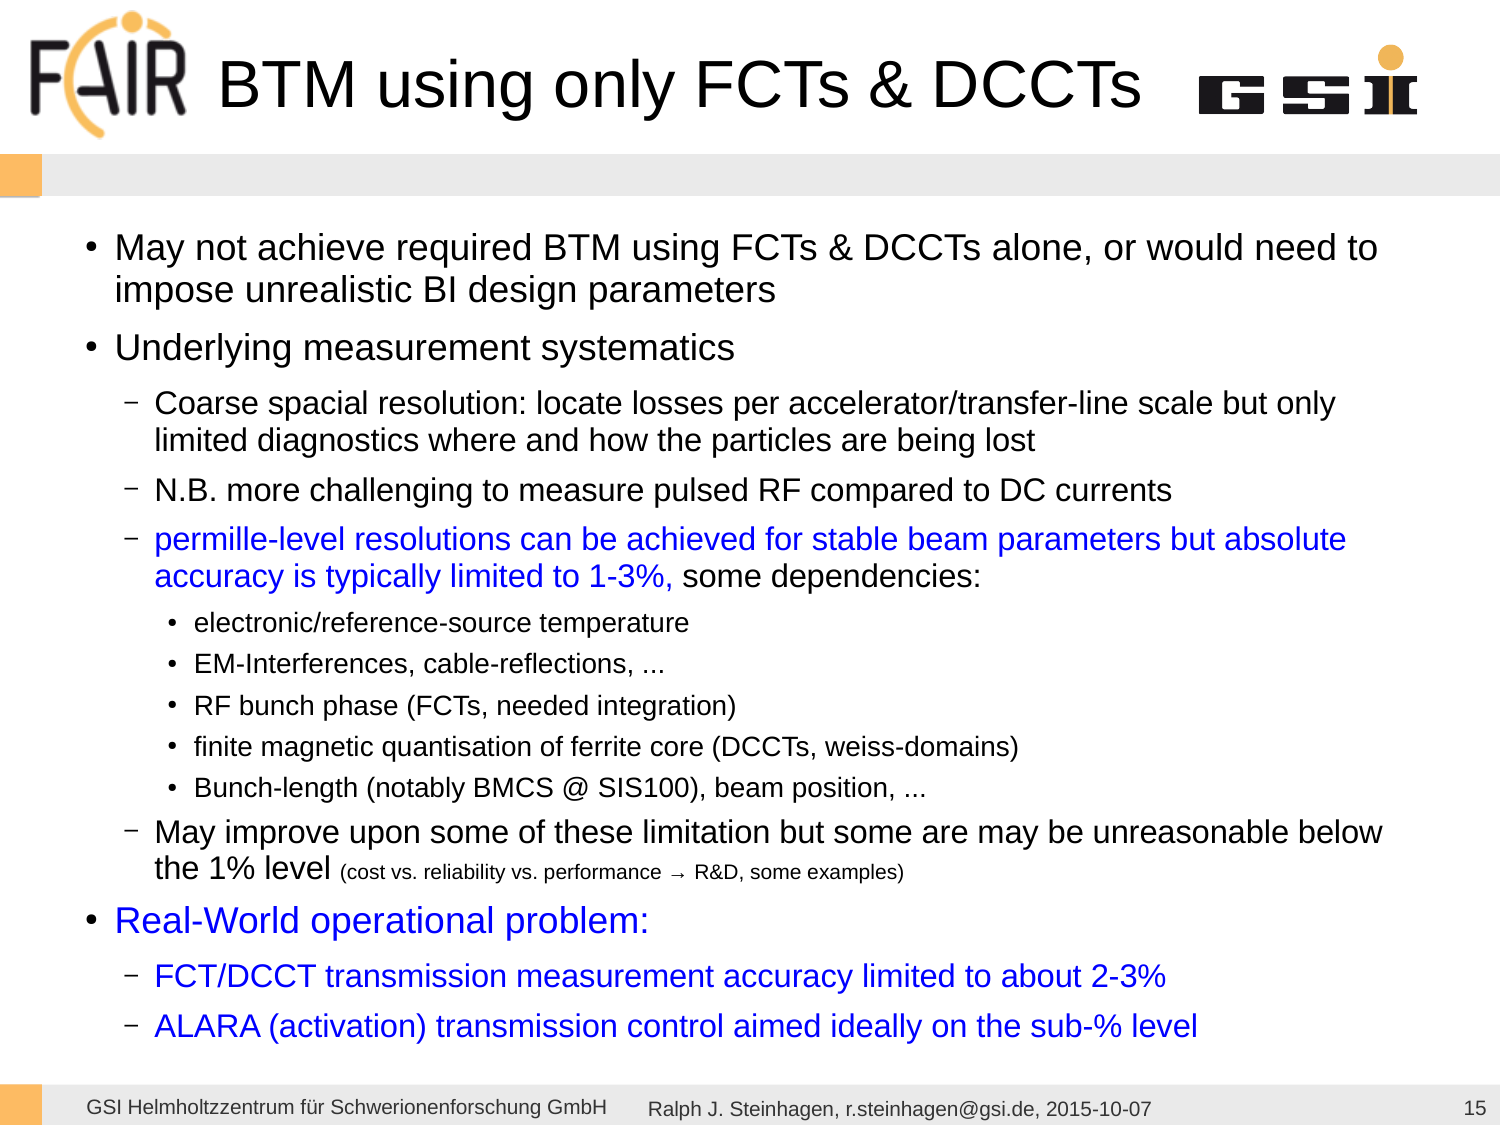

# BTM using only FCTs & DCCTs
May not achieve required BTM using FCTs & DCCTs alone, or would need to impose unrealistic BI design parameters
Underlying measurement systematics
Coarse spacial resolution: locate losses per accelerator/transfer-line scale but only limited diagnostics where and how the particles are being lost
N.B. more challenging to measure pulsed RF compared to DC currents
permille-level resolutions can be achieved for stable beam parameters but absolute accuracy is typically limited to 1-3%, some dependencies:
electronic/reference-source temperature
EM-Interferences, cable-reflections, ...
RF bunch phase (FCTs, needed integration)
finite magnetic quantisation of ferrite core (DCCTs, weiss-domains)
Bunch-length (notably BMCS @ SIS100), beam position, ...
May improve upon some of these limitation but some are may be unreasonable below the 1% level (cost vs. reliability vs. performance → R&D, some examples)
Real-World operational problem:
FCT/DCCT transmission measurement accuracy limited to about 2-3%
ALARA (activation) transmission control aimed ideally on the sub-% level